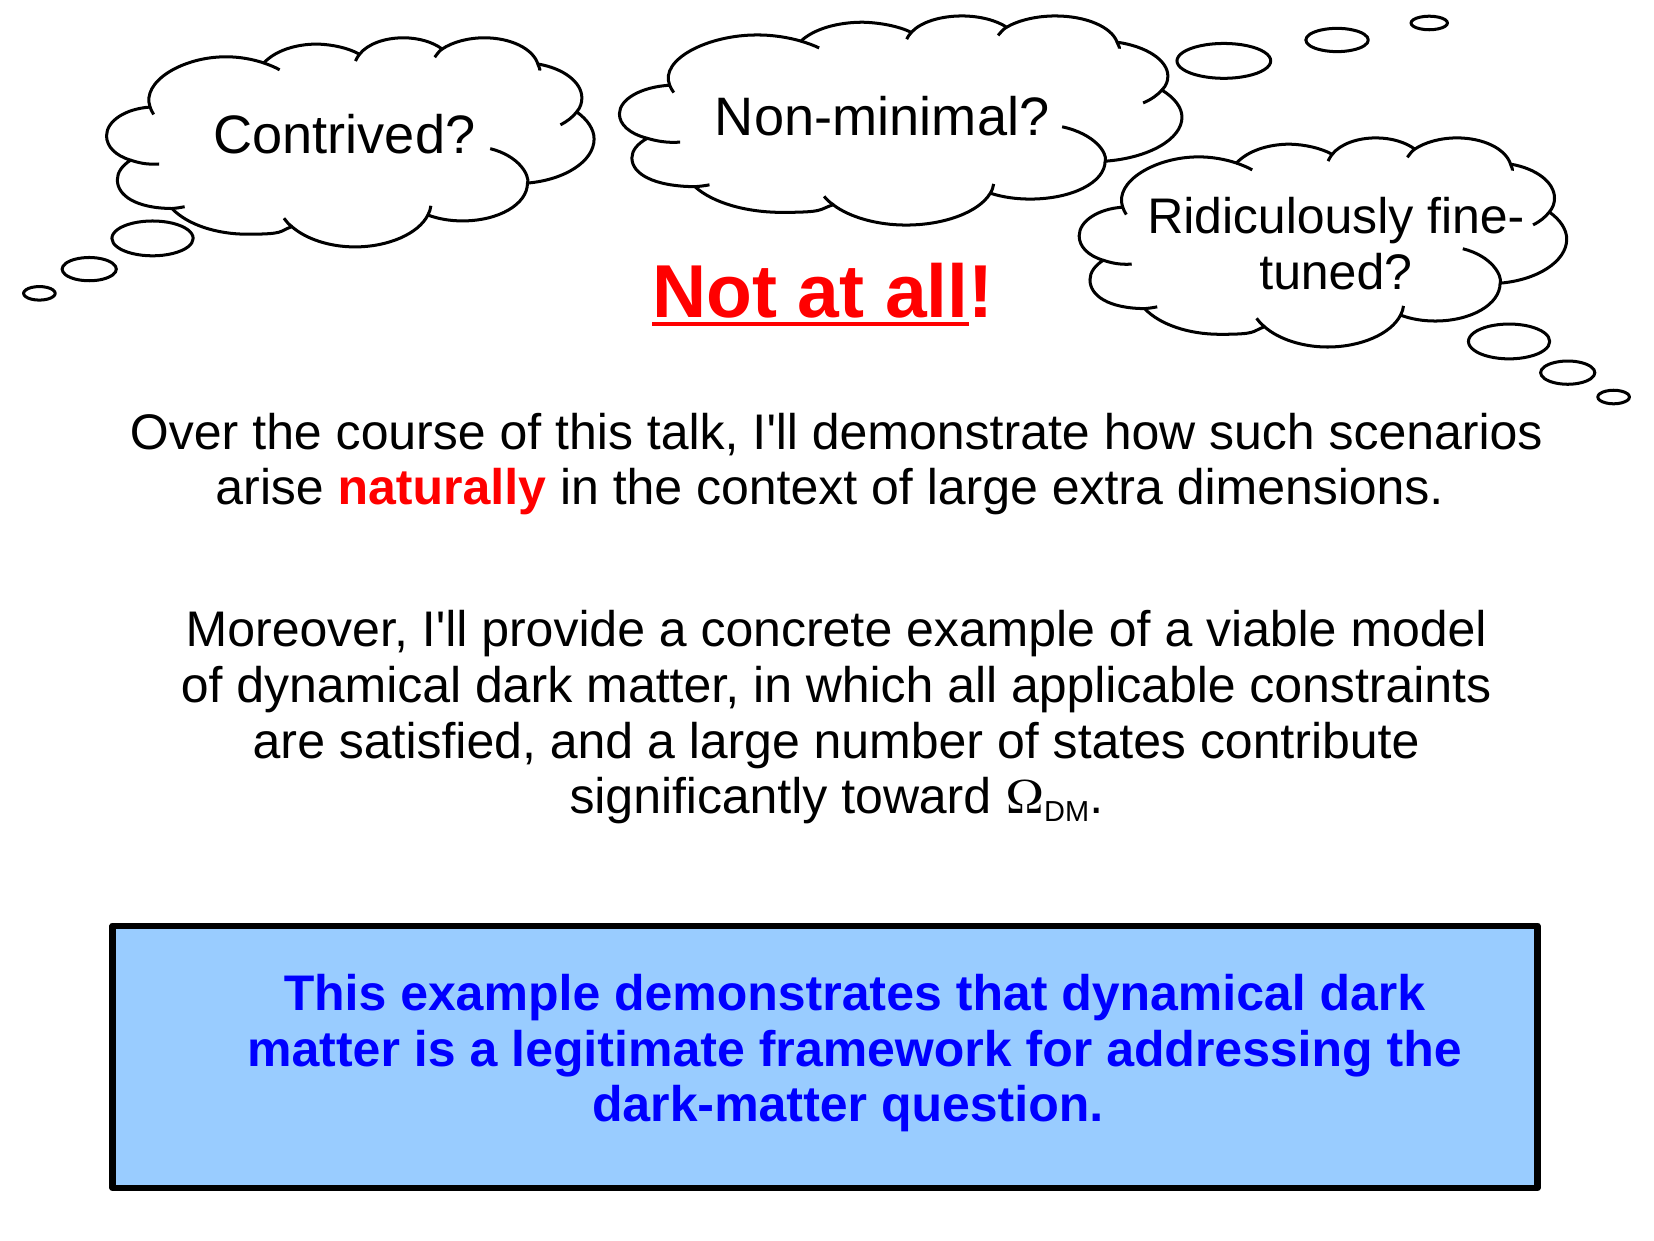

Non-minimal?
Contrived?
Ridiculously fine-tuned?
Not at all!
Over the course of this talk, I'll demonstrate how such scenarios arise naturally in the context of large extra dimensions.
Moreover, I'll provide a concrete example of a viable model of dynamical dark matter, in which all applicable constraints are satisfied, and a large number of states contribute significantly toward WDM.
This example demonstrates that dynamical dark matter is a legitimate framework for addressing the dark-matter question.